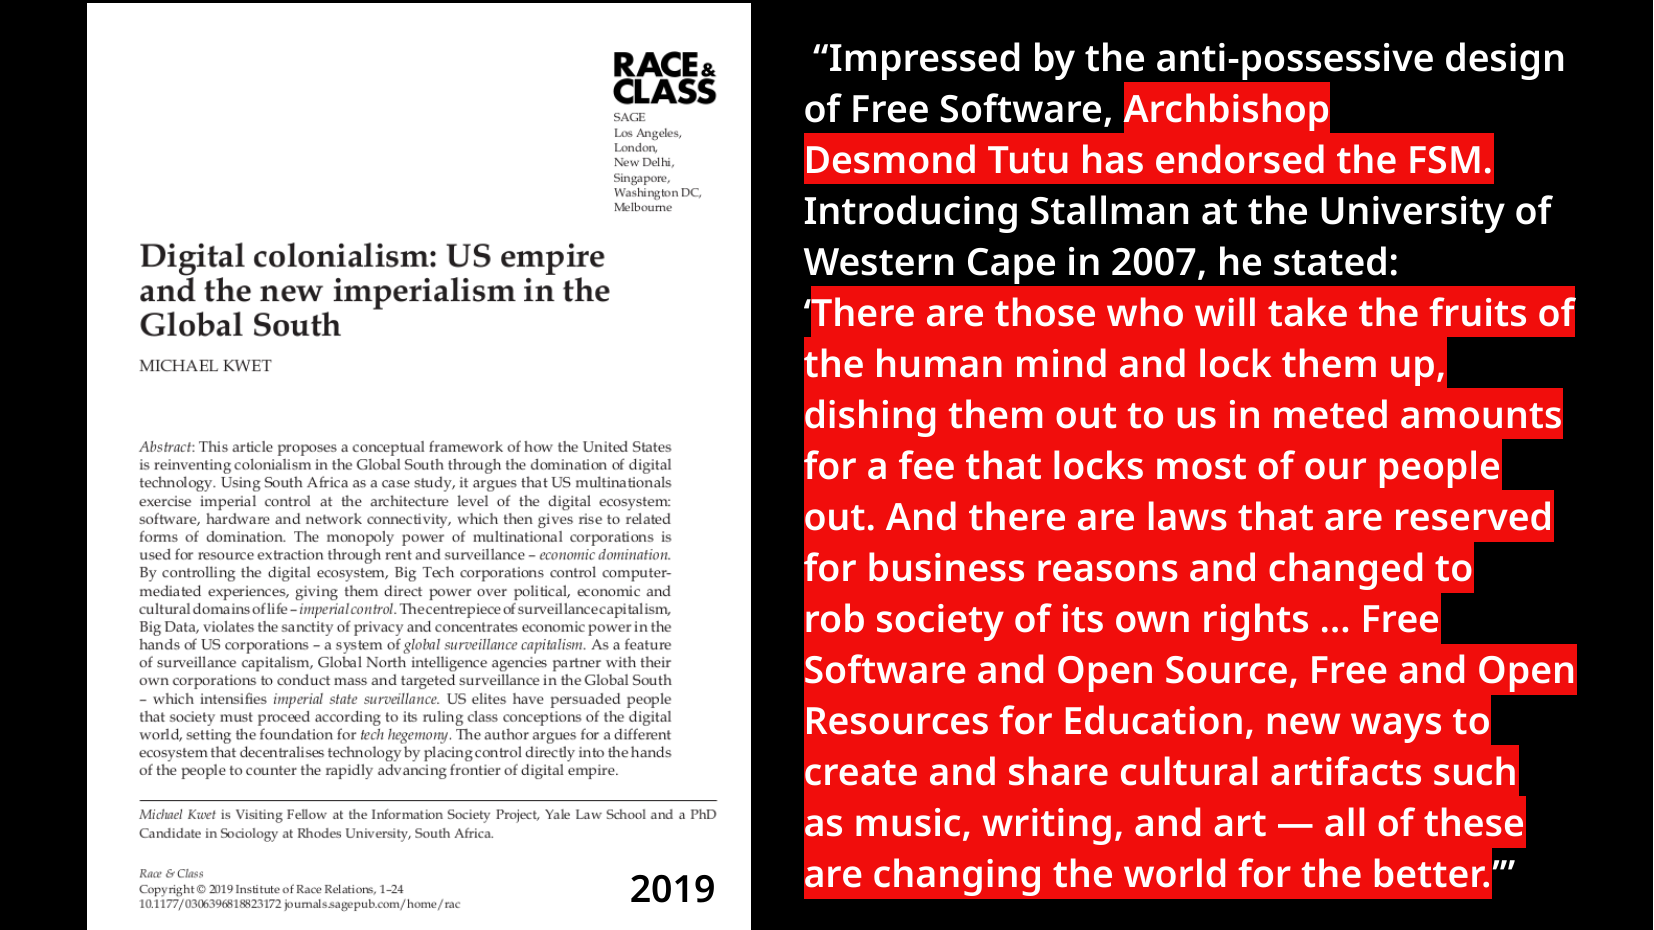

# “Impressed by the anti-possessive design of Free Software, Archbishop Desmond Tutu has endorsed the FSM. Introducing Stallman at the University of Western Cape in 2007, he stated: ‘There are those who will take the fruits of the human mind and lock them up, dishing them out to us in meted amounts for a fee that locks most of our people out. And there are laws that are reserved for business reasons and changed to rob society of its own rights … Free Software and Open Source, Free and Open Resources for Education, new ways to create and share cultural artifacts such as music, writing, and art — all of these are changing the world for the better.’”
								2019